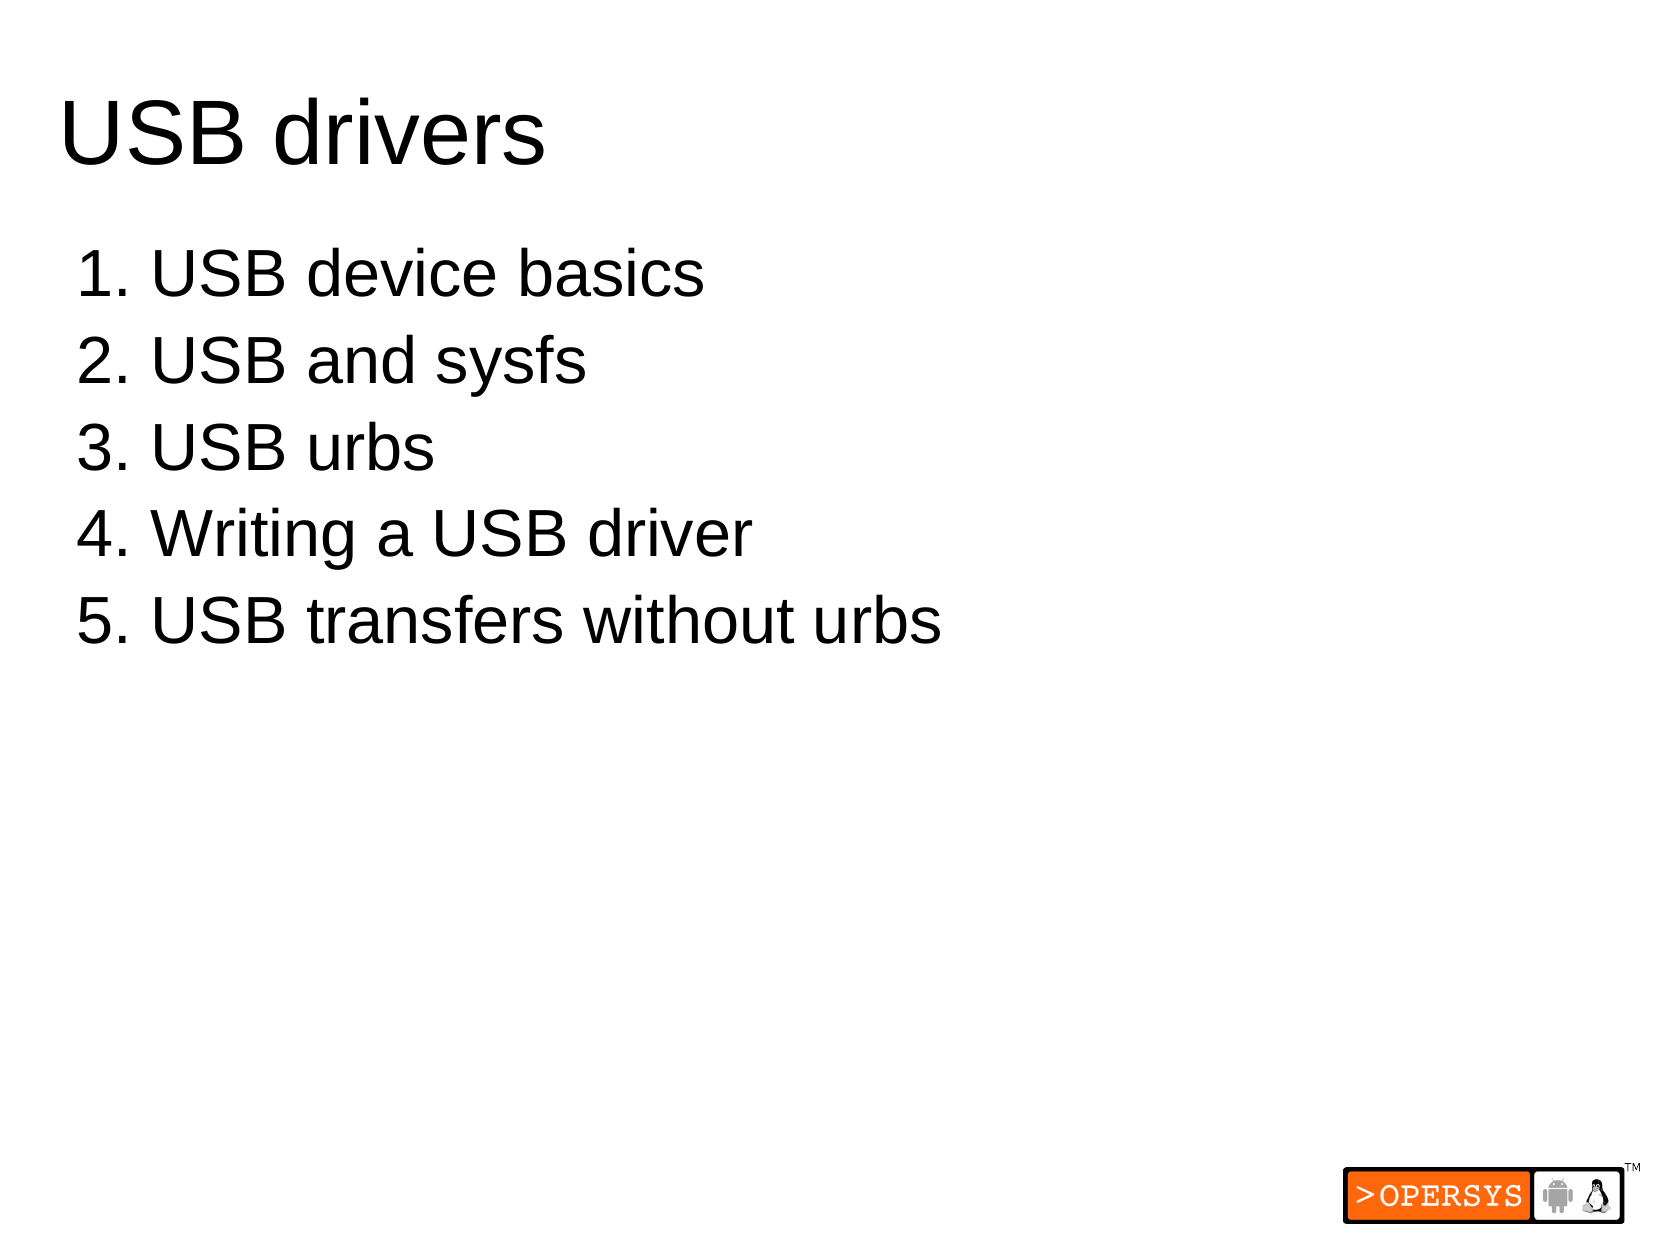

# USB drivers
 USB device basics
 USB and sysfs
 USB urbs
 Writing a USB driver
 USB transfers without urbs